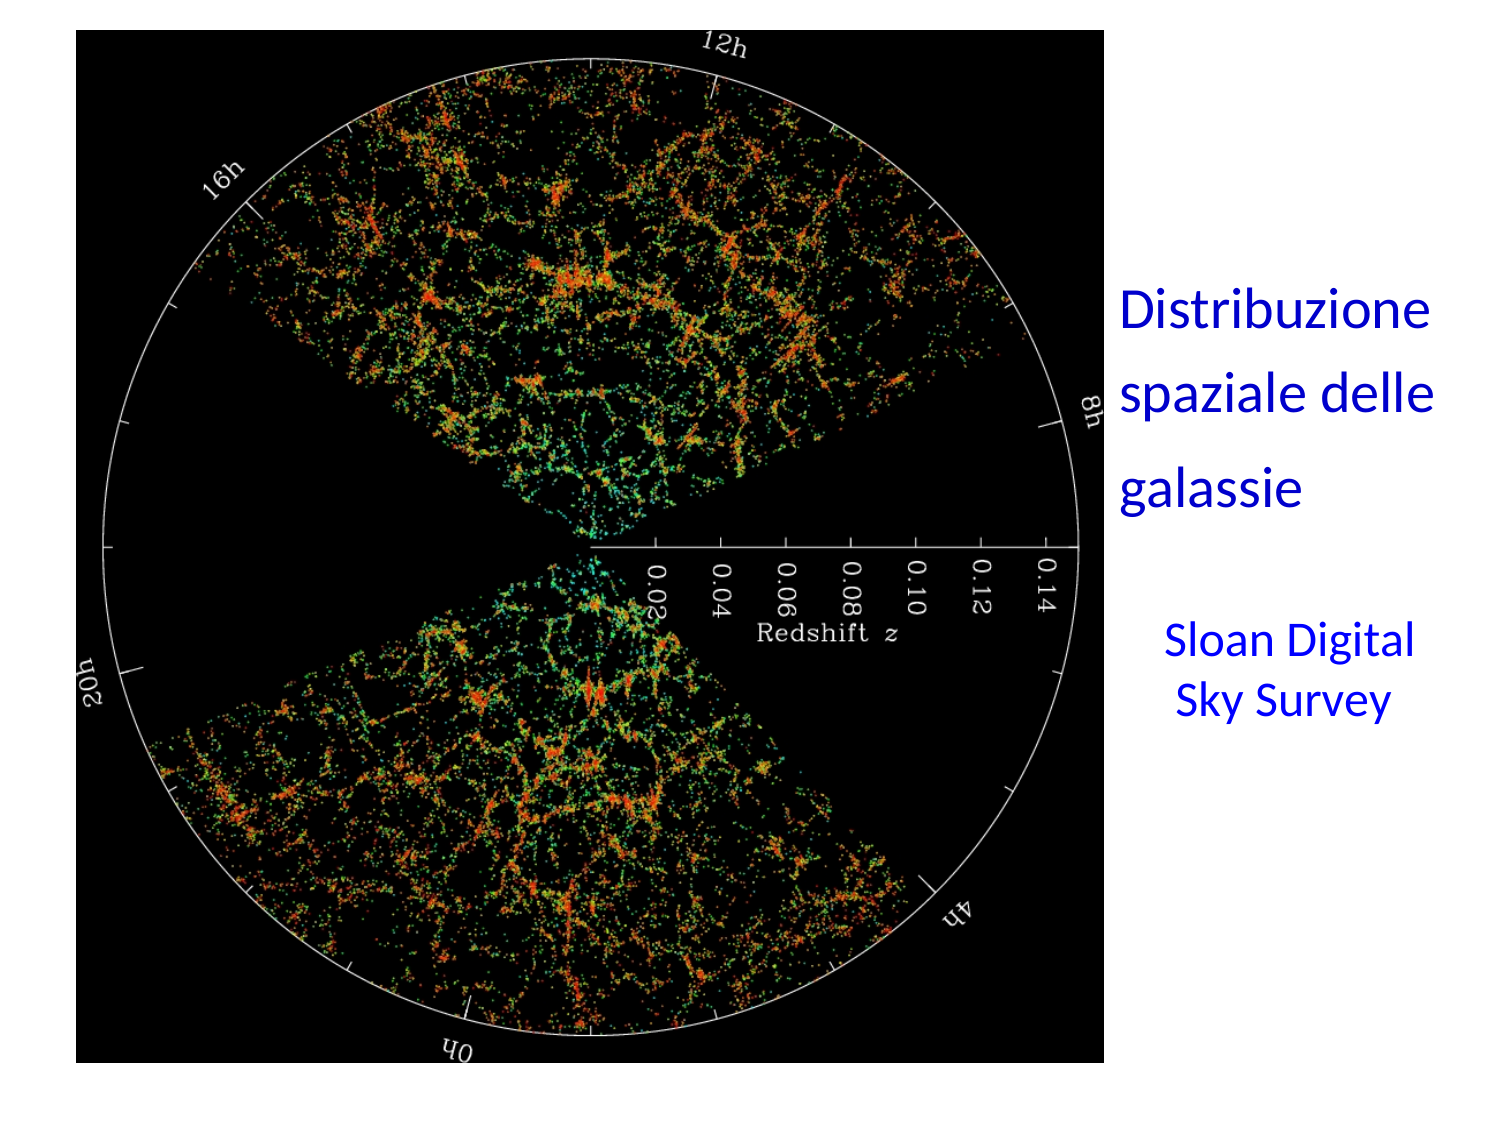

# Distribuzione
spaziale delle
galassie
 Sloan Digital Sky Survey